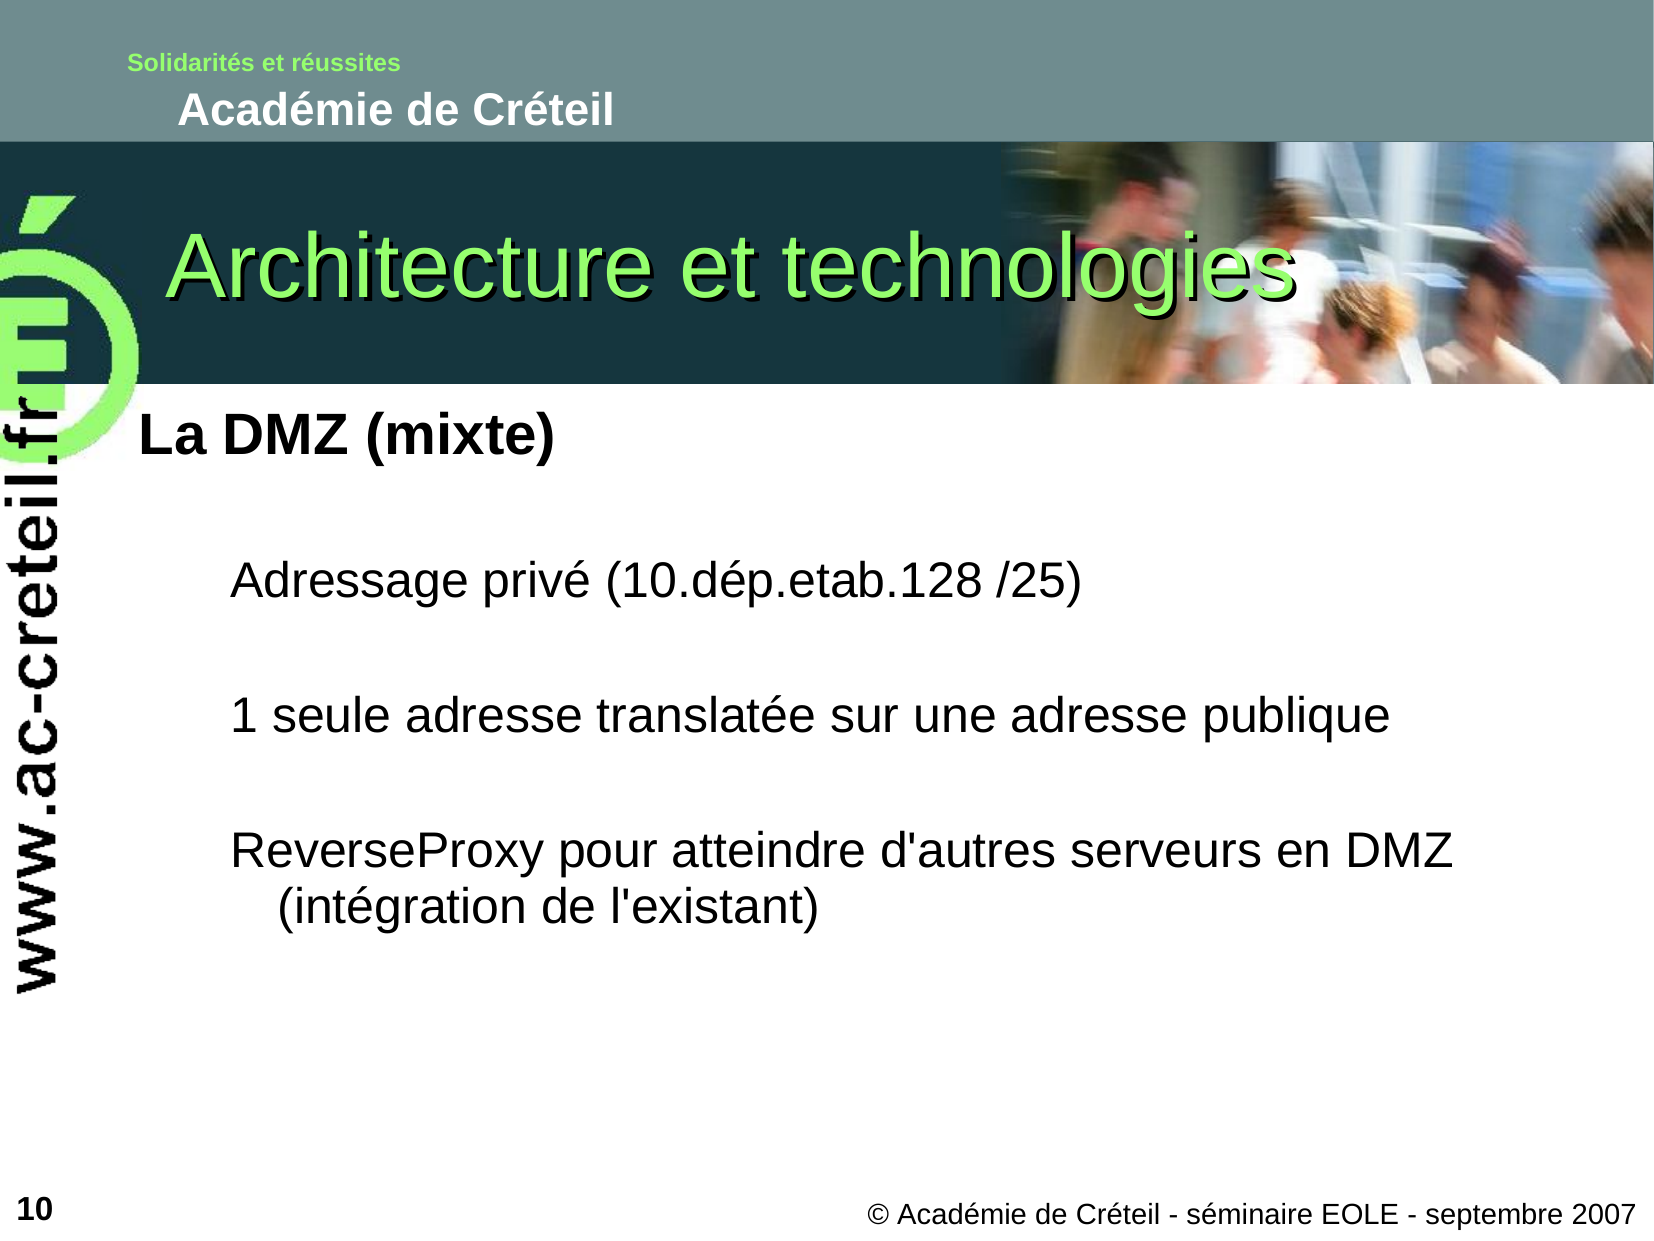

# Architecture et technologies
La DMZ (mixte)
Adressage privé (10.dép.etab.128 /25)
1 seule adresse translatée sur une adresse publique
ReverseProxy pour atteindre d'autres serveurs en DMZ (intégration de l'existant)
© Académie de Créteil - séminaire EOLE - septembre 2007
10